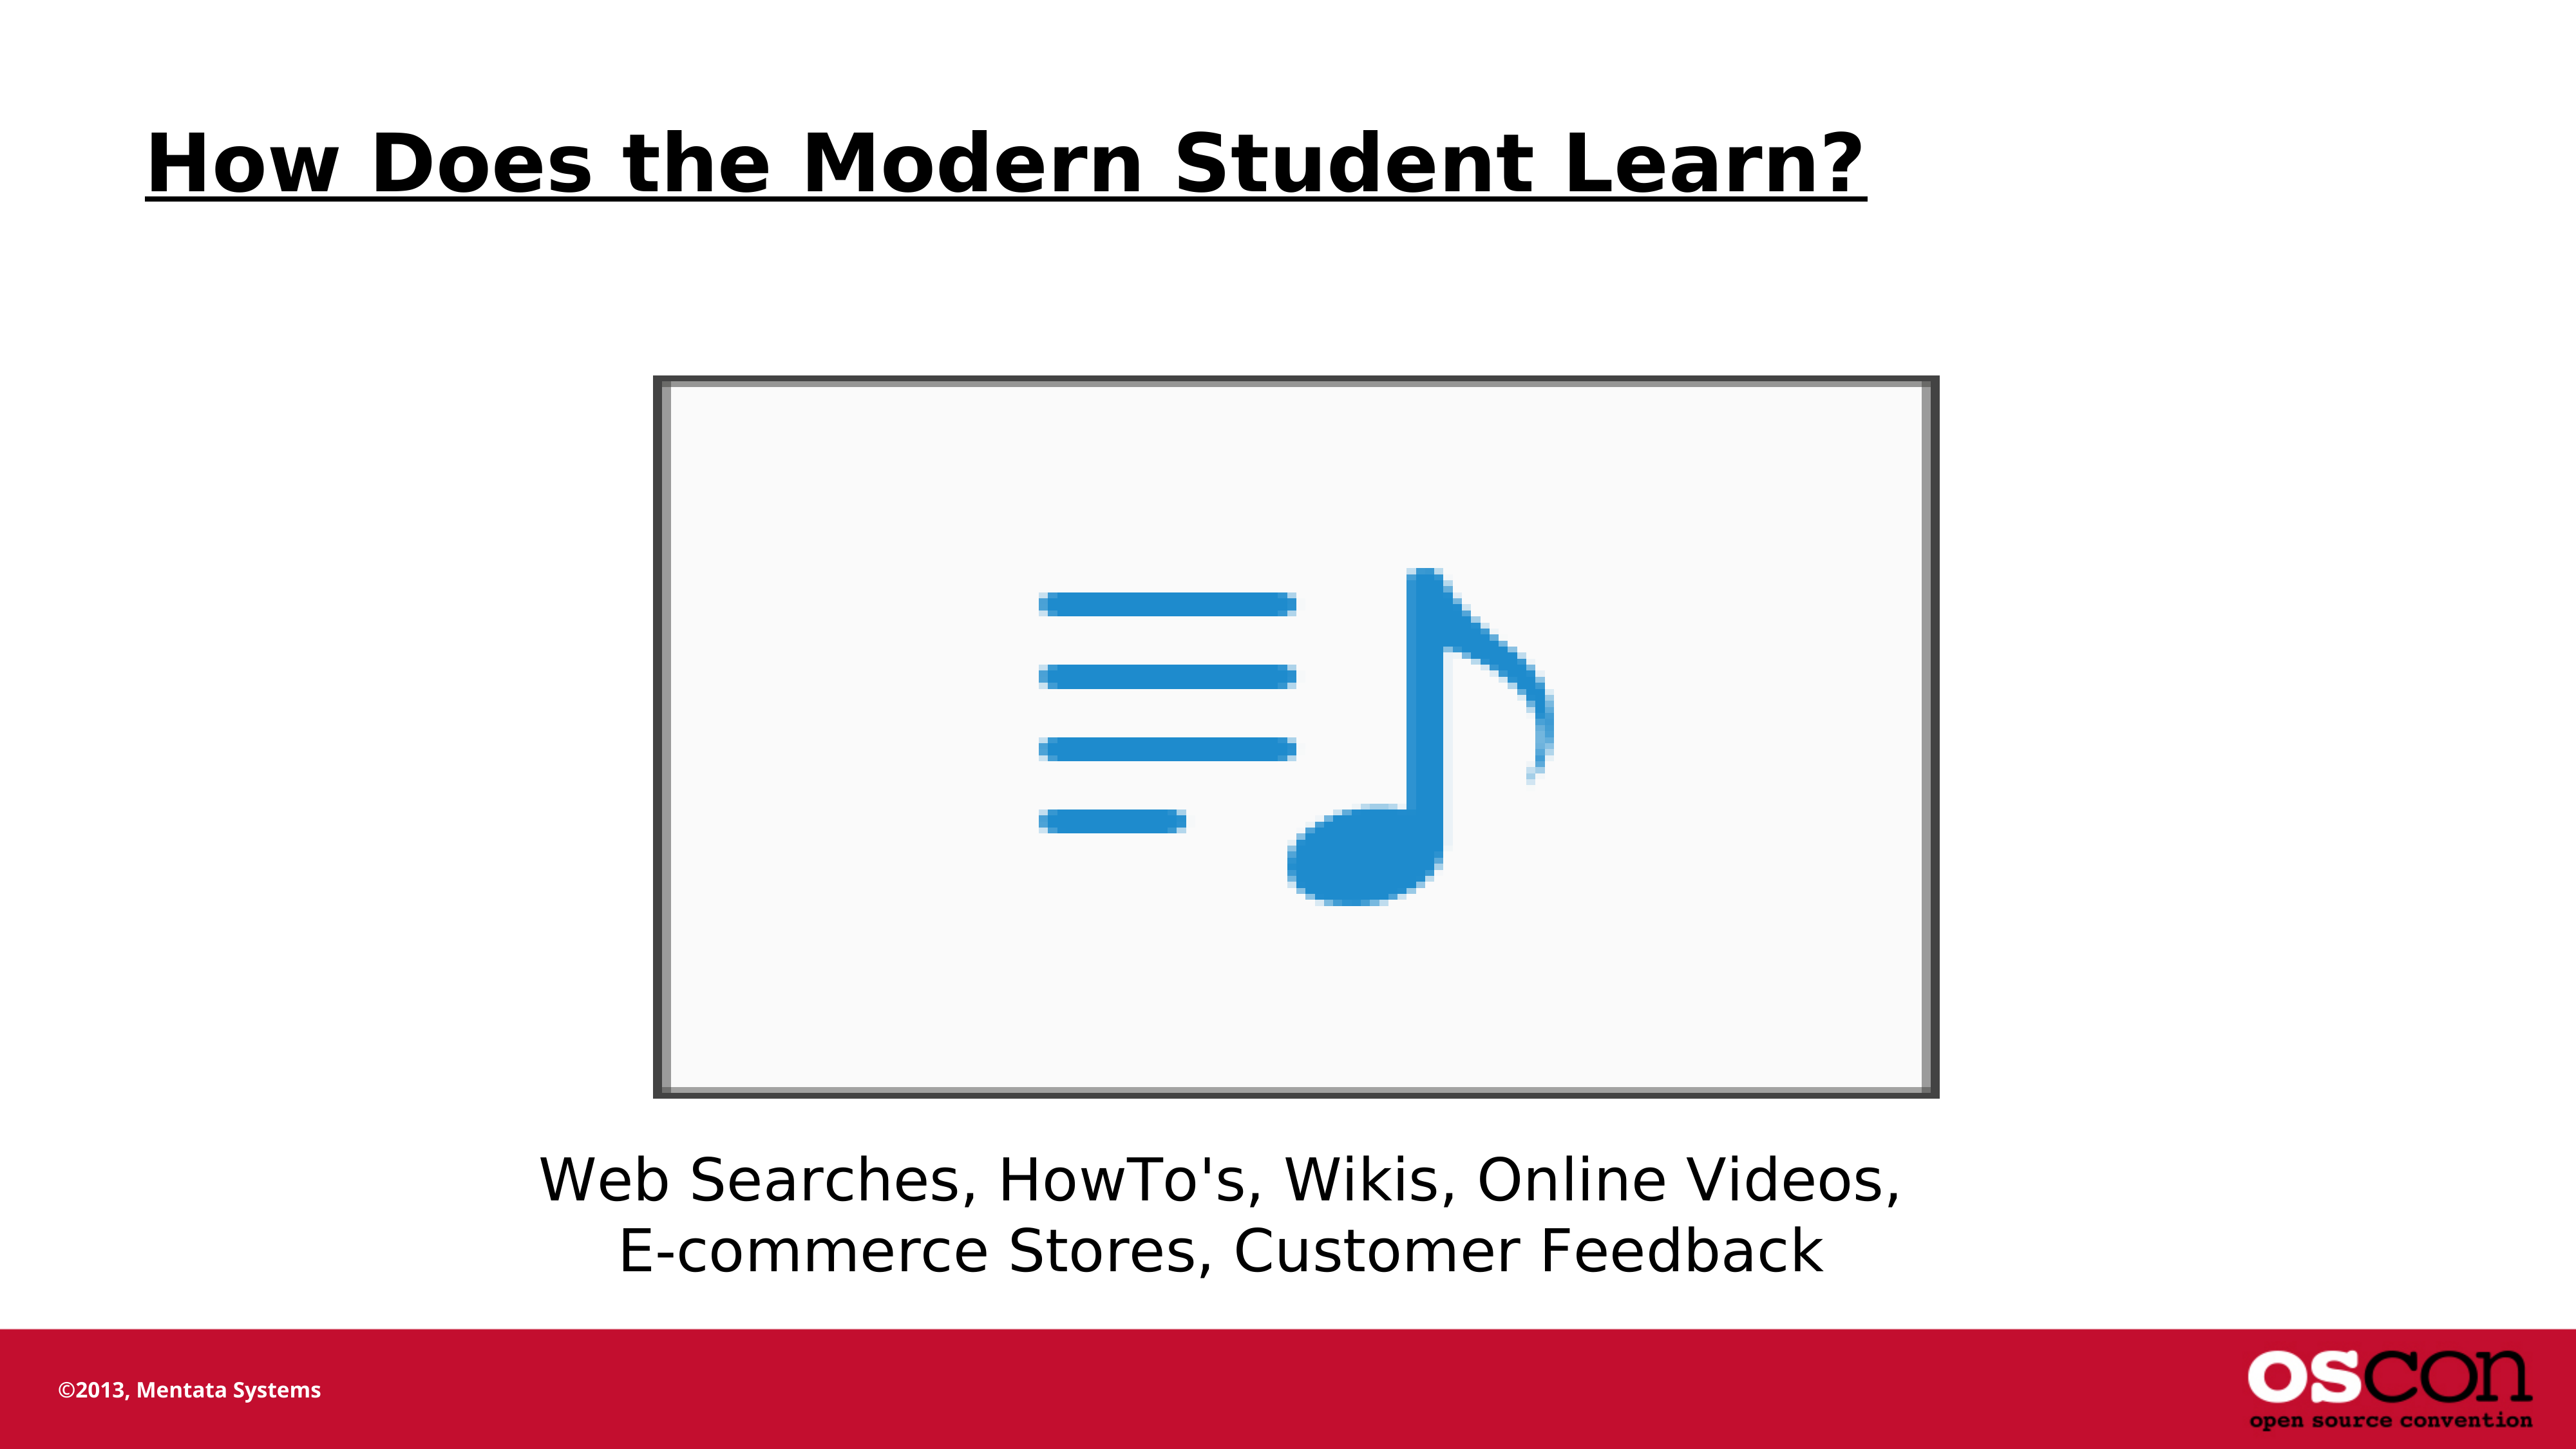

#
How Does the Modern Student Learn?
Web Searches, HowTo's, Wikis, Online Videos,
E-commerce Stores, Customer Feedback
©2013, Mentata Systems